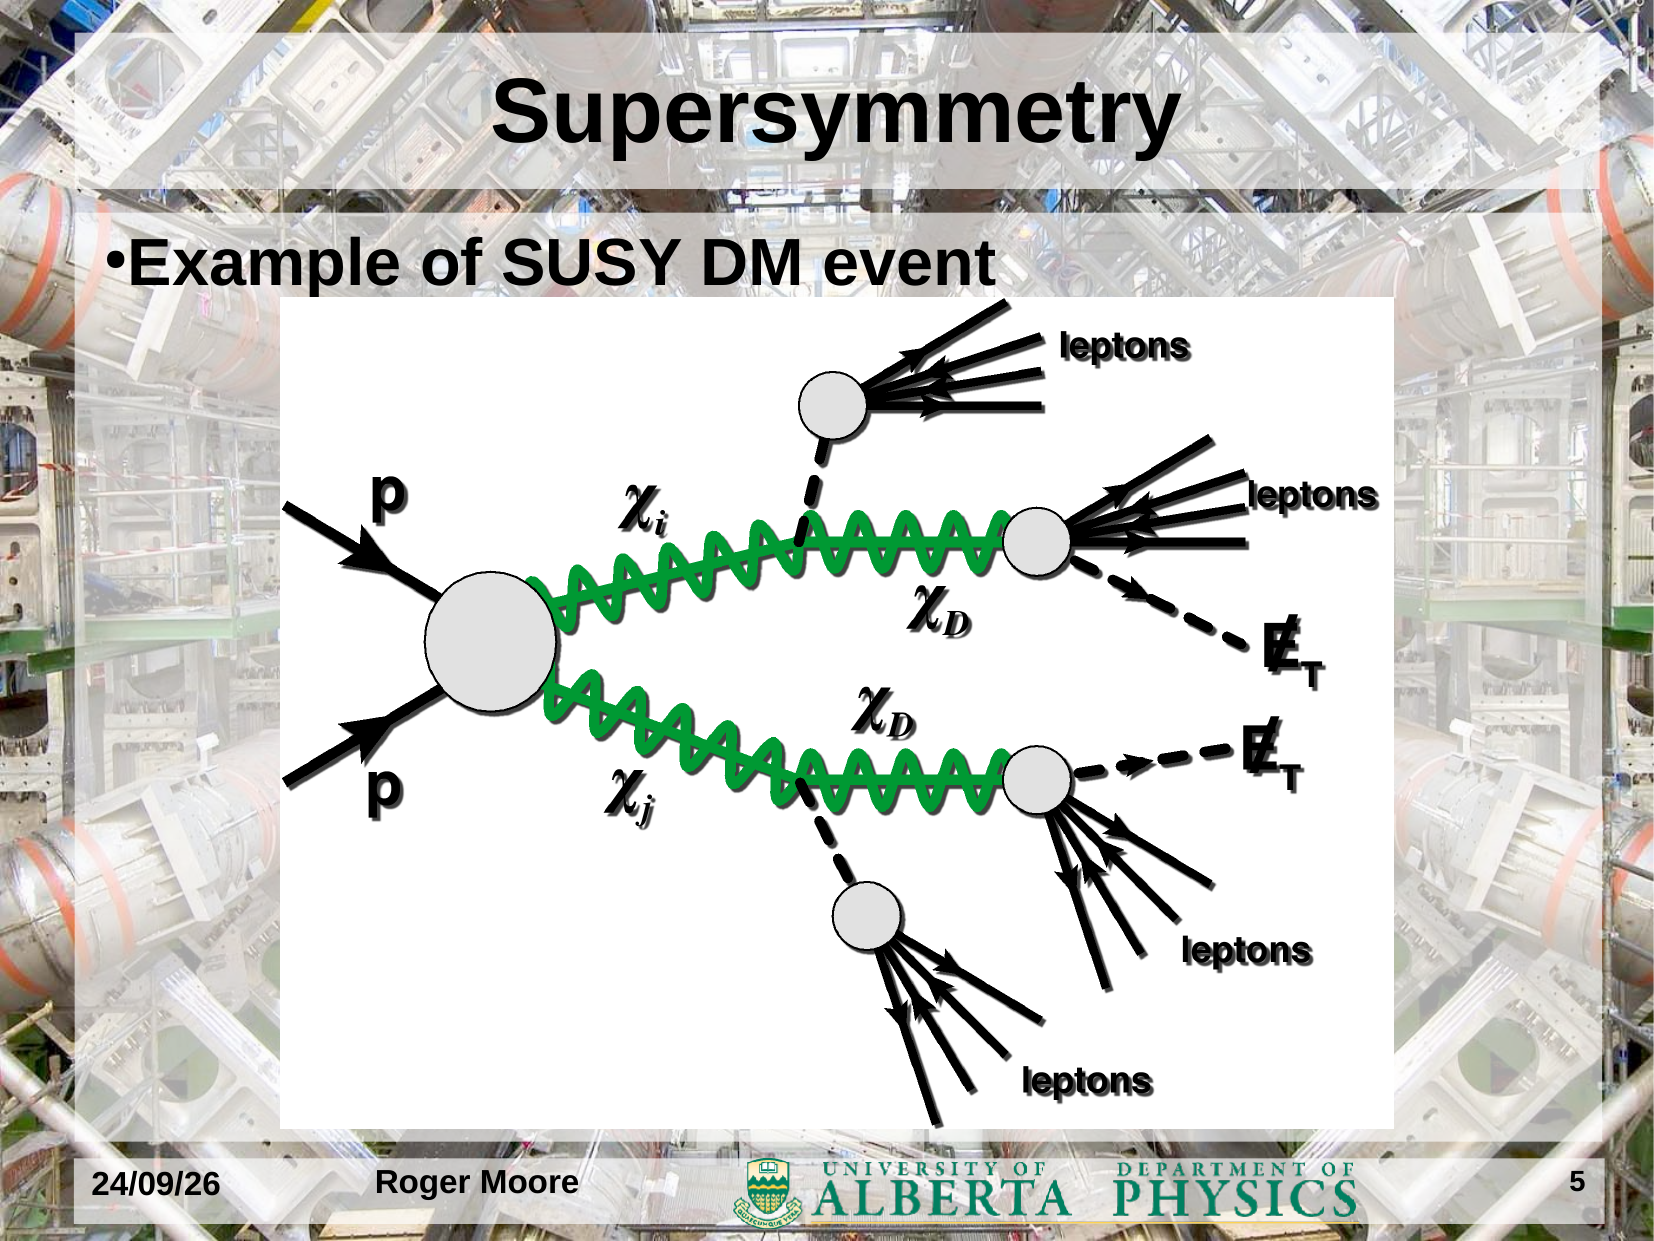

# Supersymmetry
Example of SUSY DM event